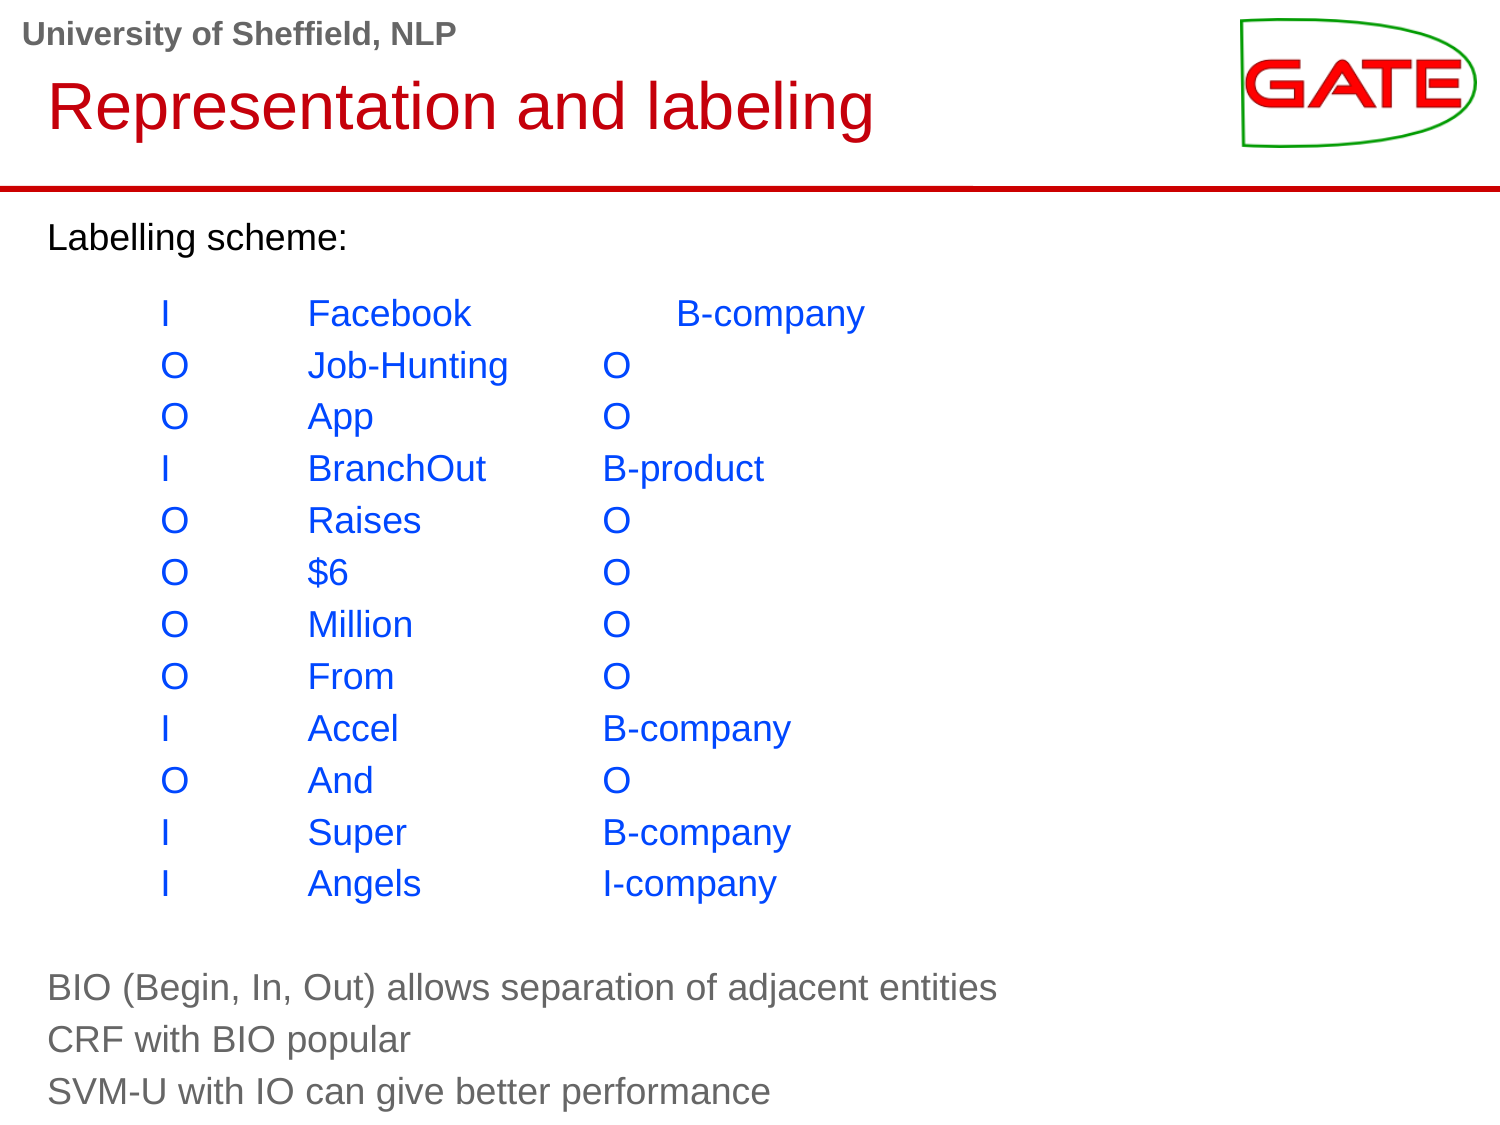

Representation and labeling
Labelling scheme:
	I		Facebook 		B-company
	O		Job-Hunting 	O
	O		App 			O
	I		BranchOut 	B-product
	O		Raises 			O
	O		$6 			O
	O		Million 			O
	O		From 			O
	I		Accel 			B-company
	O		And 			O
	I		Super 			B-company
	I		Angels 			I-company
BIO (Begin, In, Out) allows separation of adjacent entities
CRF with BIO popular
SVM-U with IO can give better performance